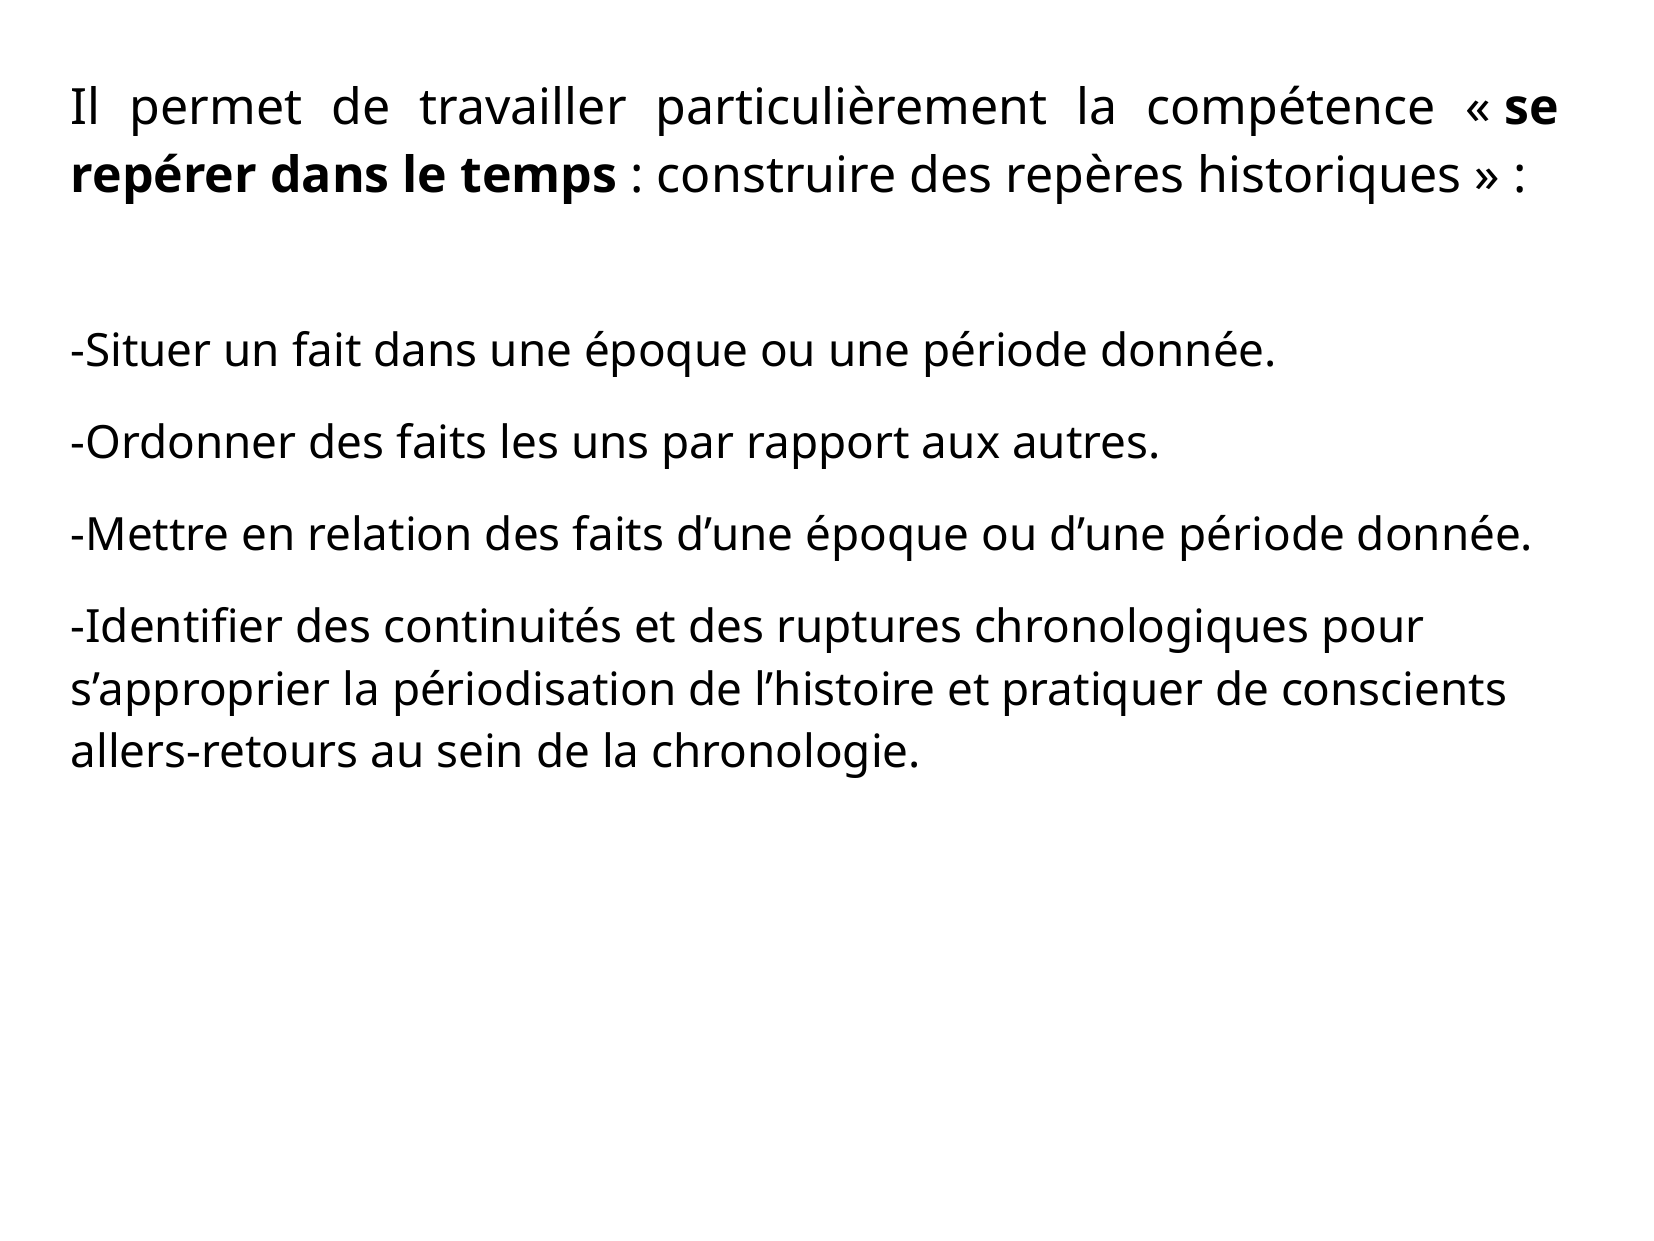

# Il permet de travailler particulièrement la compétence « se repérer dans le temps : construire des repères historiques » :
-Situer un fait dans une époque ou une période donnée.
-Ordonner des faits les uns par rapport aux autres.
-Mettre en relation des faits d’une époque ou d’une période donnée.
-Identifier des continuités et des ruptures chronologiques pour s’approprier la périodisation de l’histoire et pratiquer de conscients allers-retours au sein de la chronologie.